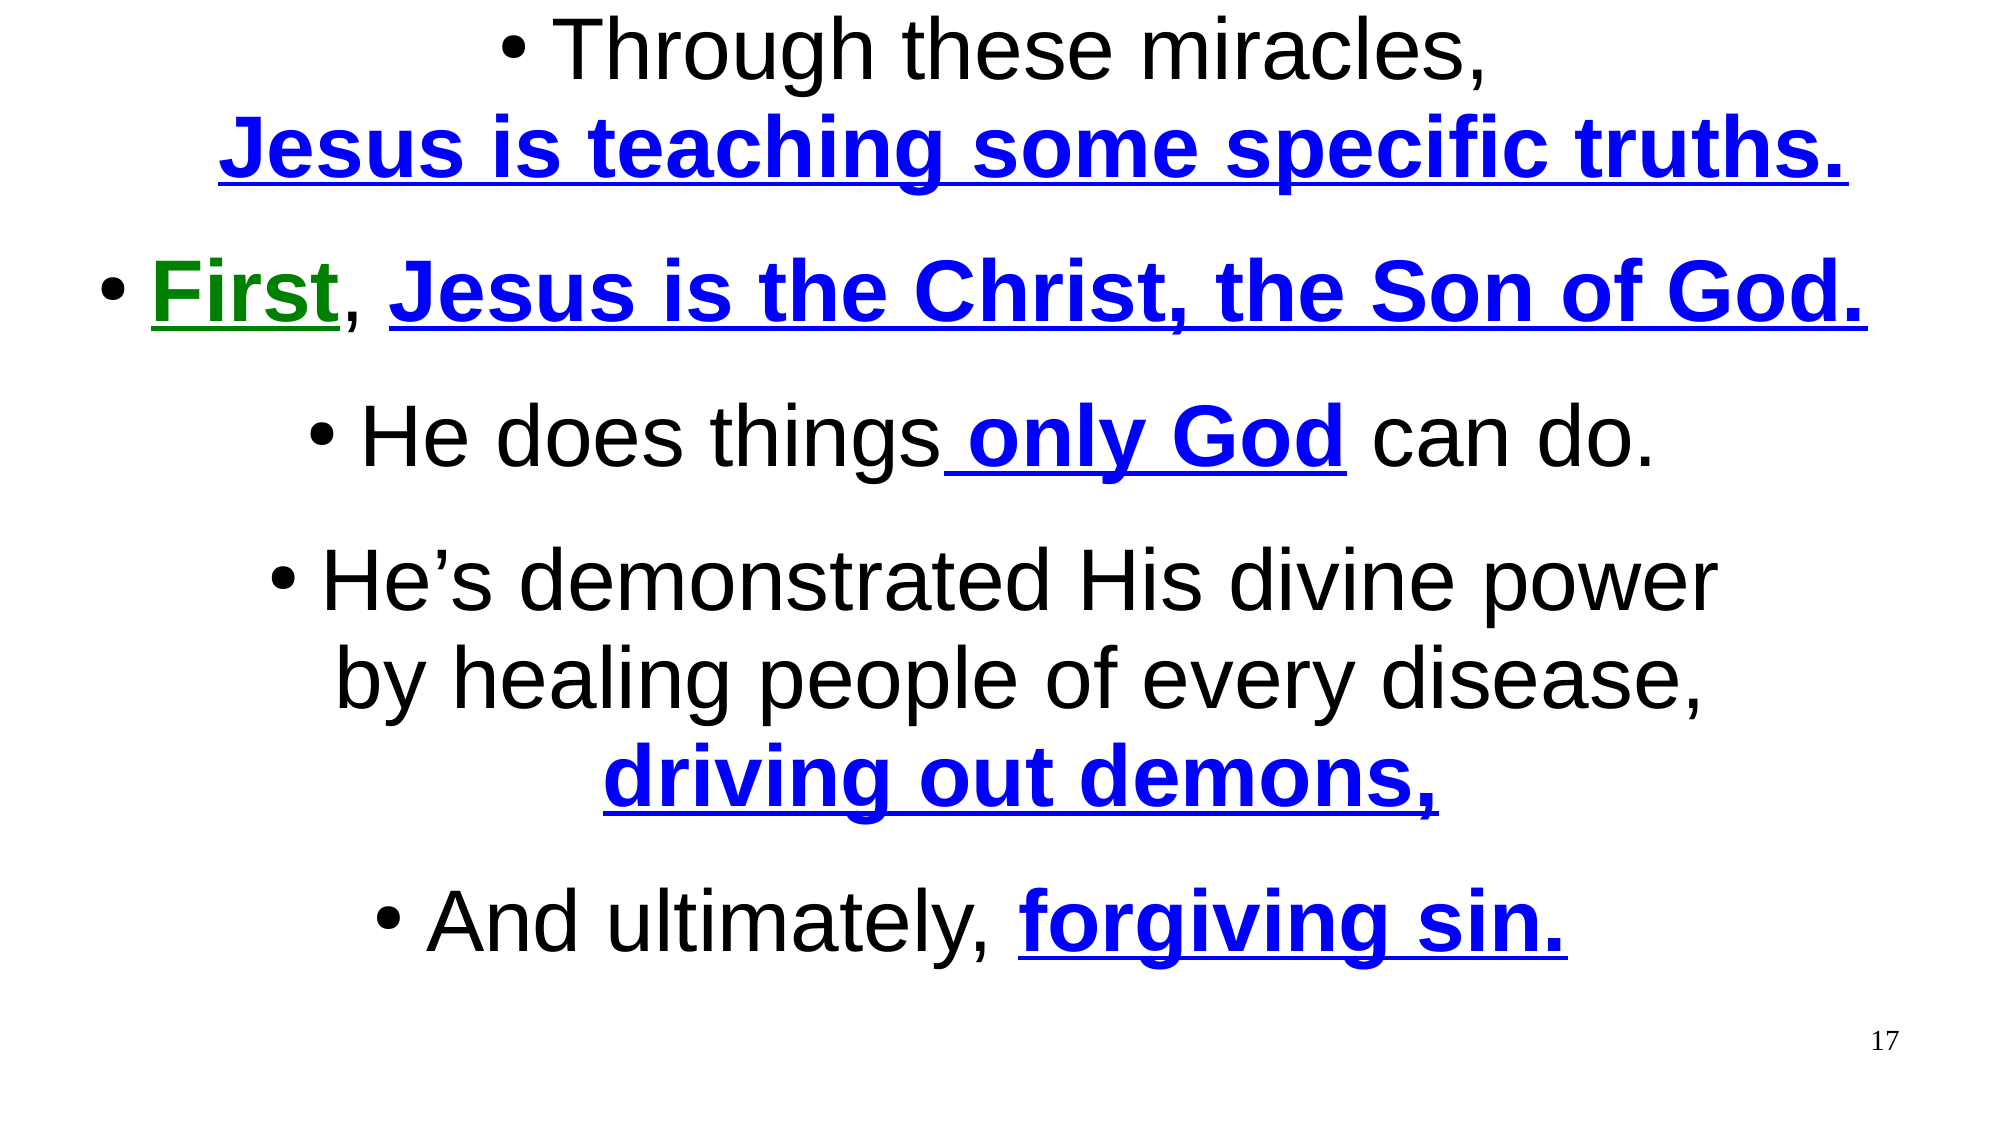

# Through these miracles, Jesus is teaching some specific truths.
First, Jesus is the Christ, the Son of God.
He does things only God can do.
He’s demonstrated His divine power
by healing people of every disease,
driving out demons,
And ultimately, forgiving sin.
17